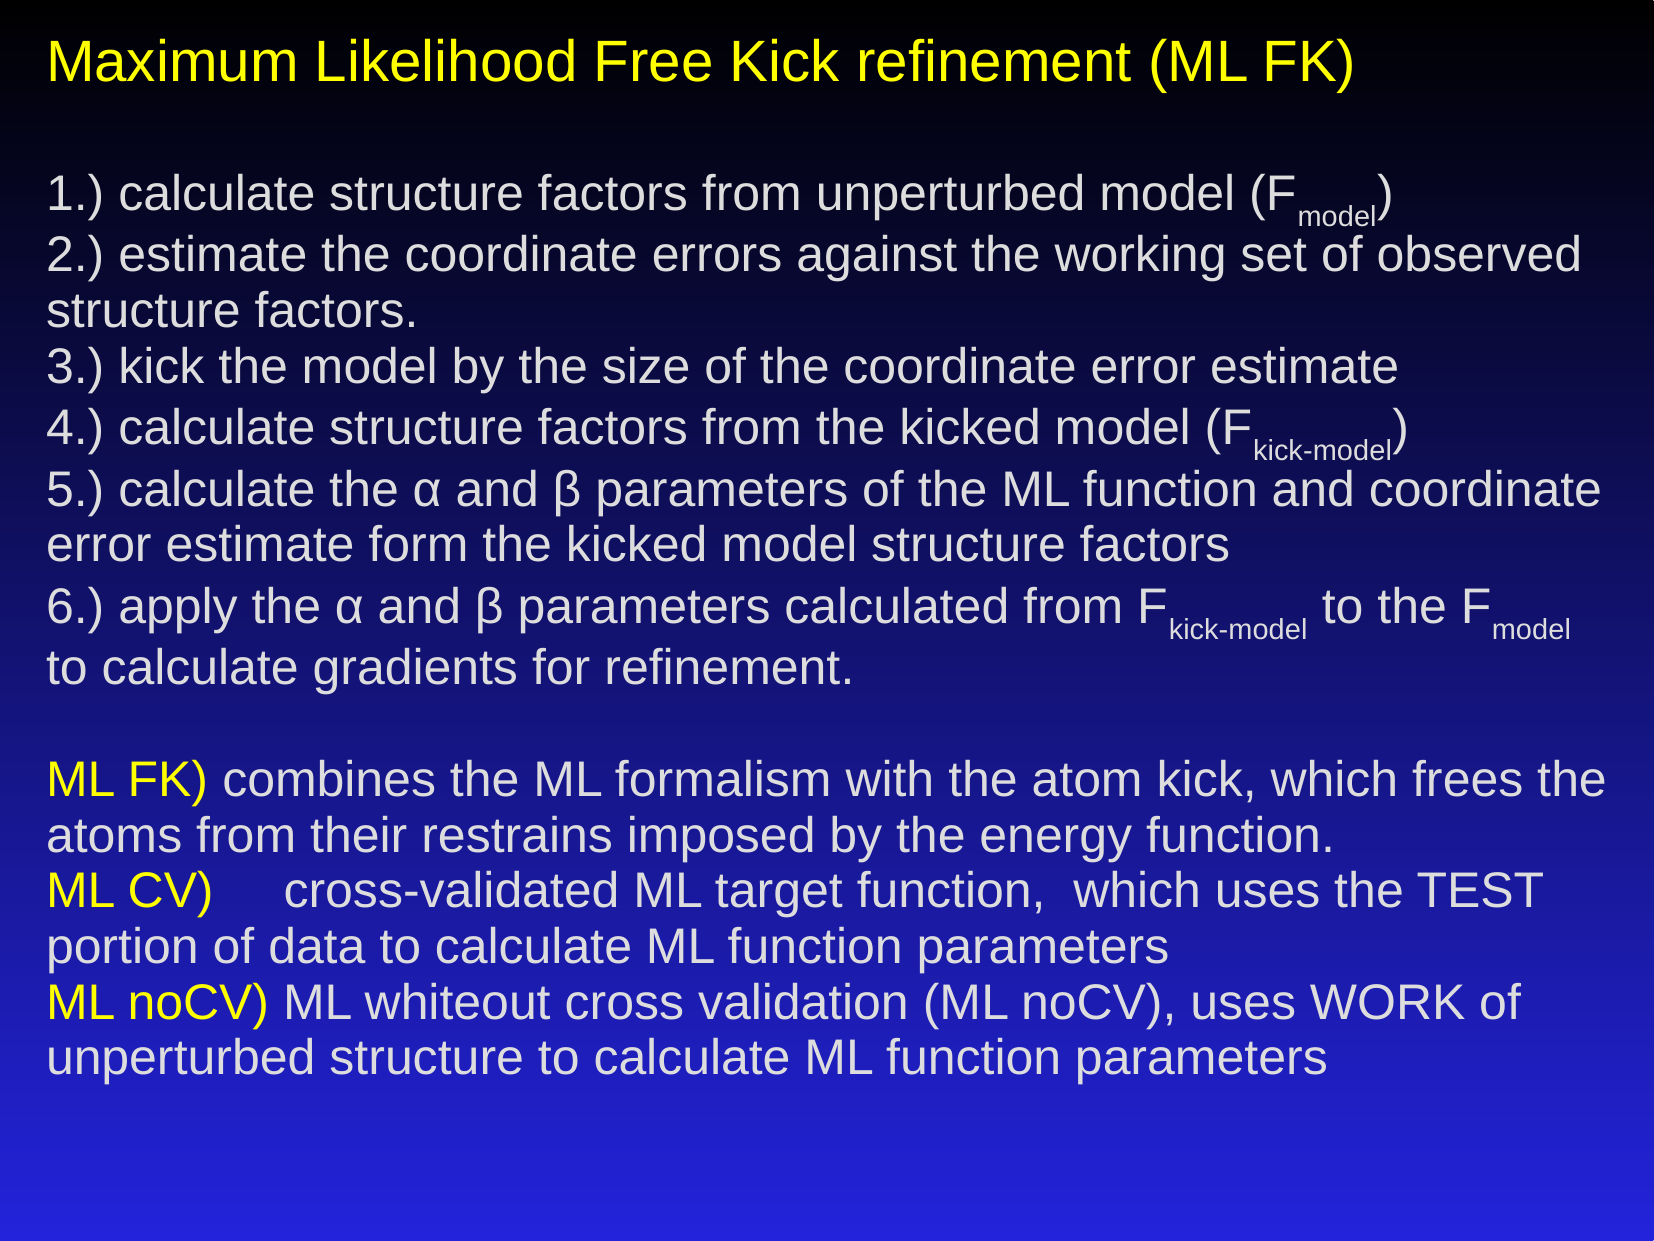

Maximum Likelihood Free Kick refinement (ML FK)
1.) calculate structure factors from unperturbed model (Fmodel)
2.) estimate the coordinate errors against the working set of observed structure factors.
3.) kick the model by the size of the coordinate error estimate
4.) calculate structure factors from the kicked model (Fkick-model)
5.) calculate the α and β parameters of the ML function and coordinate error estimate form the kicked model structure factors
6.) apply the α and β parameters calculated from Fkick-model to the Fmodel to calculate gradients for refinement.
ML FK) combines the ML formalism with the atom kick, which frees the atoms from their restrains imposed by the energy function.
ML CV) cross-validated ML target function, which uses the TEST portion of data to calculate ML function parameters
ML noCV) ML whiteout cross validation (ML noCV), uses WORK of unperturbed structure to calculate ML function parameters